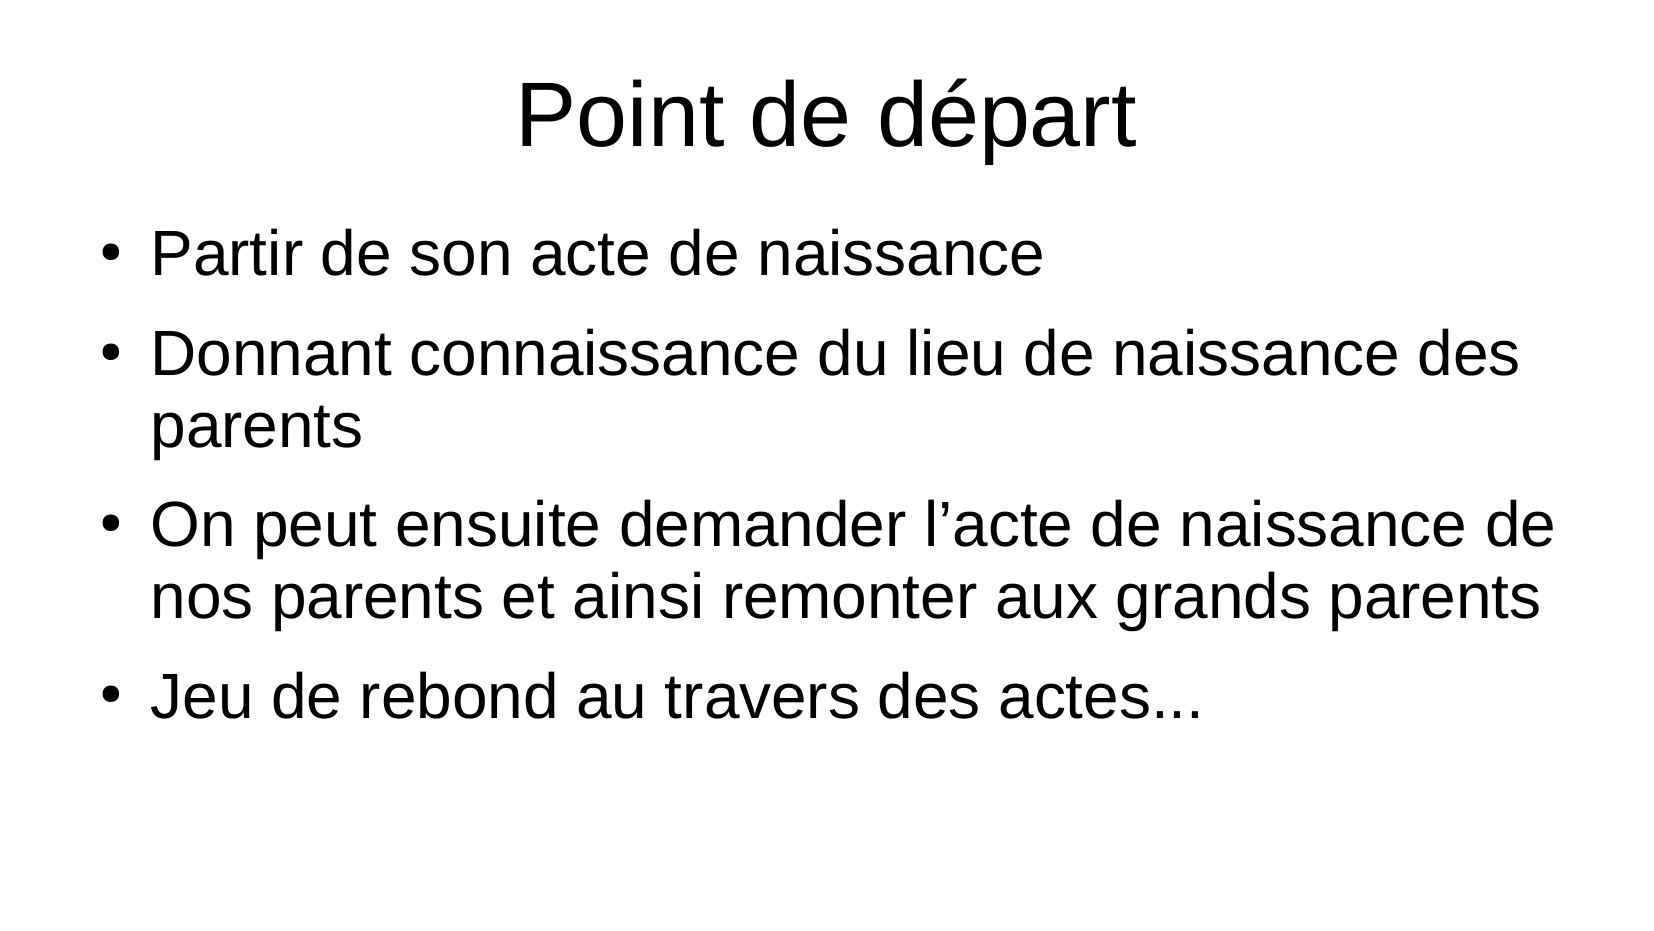

# Point de départ
Partir de son acte de naissance
Donnant connaissance du lieu de naissance des parents
On peut ensuite demander l’acte de naissance de nos parents et ainsi remonter aux grands parents
Jeu de rebond au travers des actes...